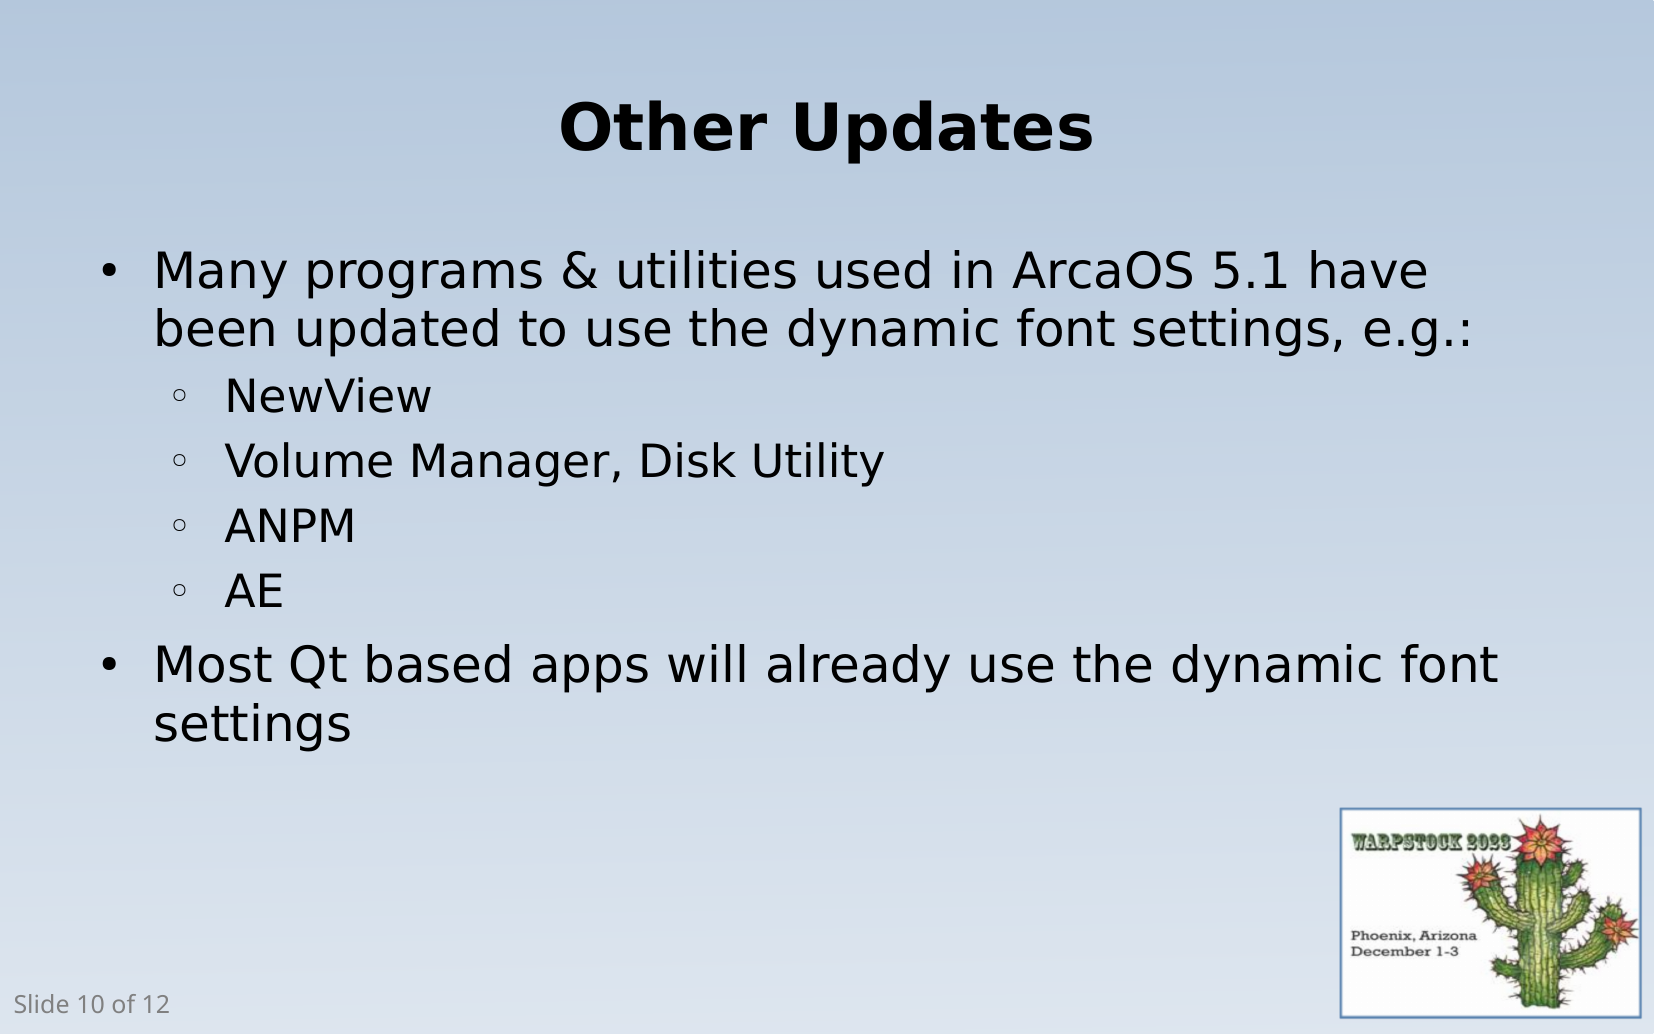

# Other Updates
Many programs & utilities used in ArcaOS 5.1 have been updated to use the dynamic font settings, e.g.:
NewView
Volume Manager, Disk Utility
ANPM
AE
Most Qt based apps will already use the dynamic font settings
Slide of <count>